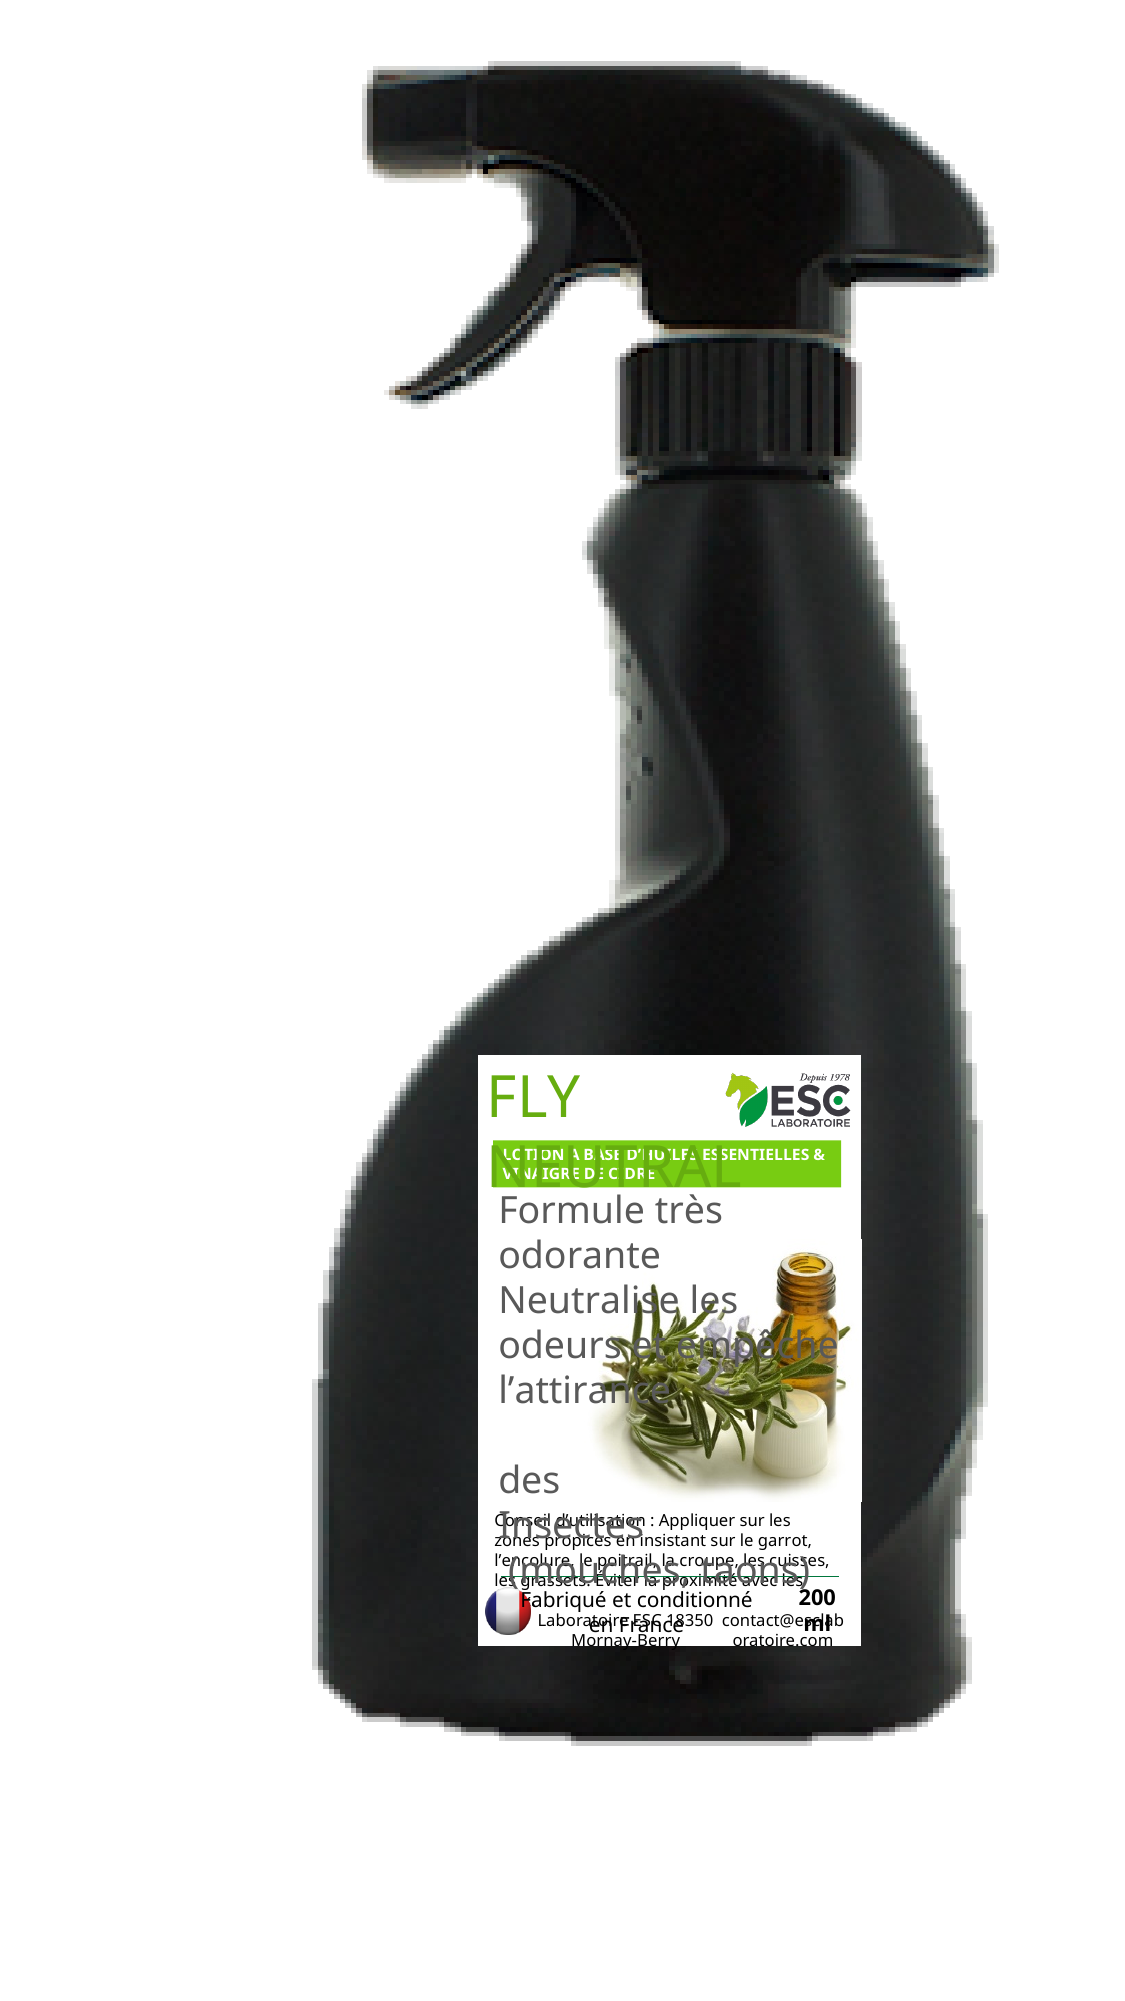

LOTION A BASE D’HUILES ESSENTIELLES & VINAIGRE DE CIDRE
Formule très odorante
Neutralise les odeurs et empêche
l’attirance
des
Insectes
 (mouches, taons)
Conseil d’utilisation : Appliquer sur les zones propices en insistant sur le garrot, l’encolure, le poitrail, la croupe, les cuisses, les grassets. Éviter la proximité avec les yeux.
200ml
Fabriqué et conditionné en France
Laboratoire ESC 18350 Mornay-Berry
contact@esclaboratoire.com
FLY NEUTRAL